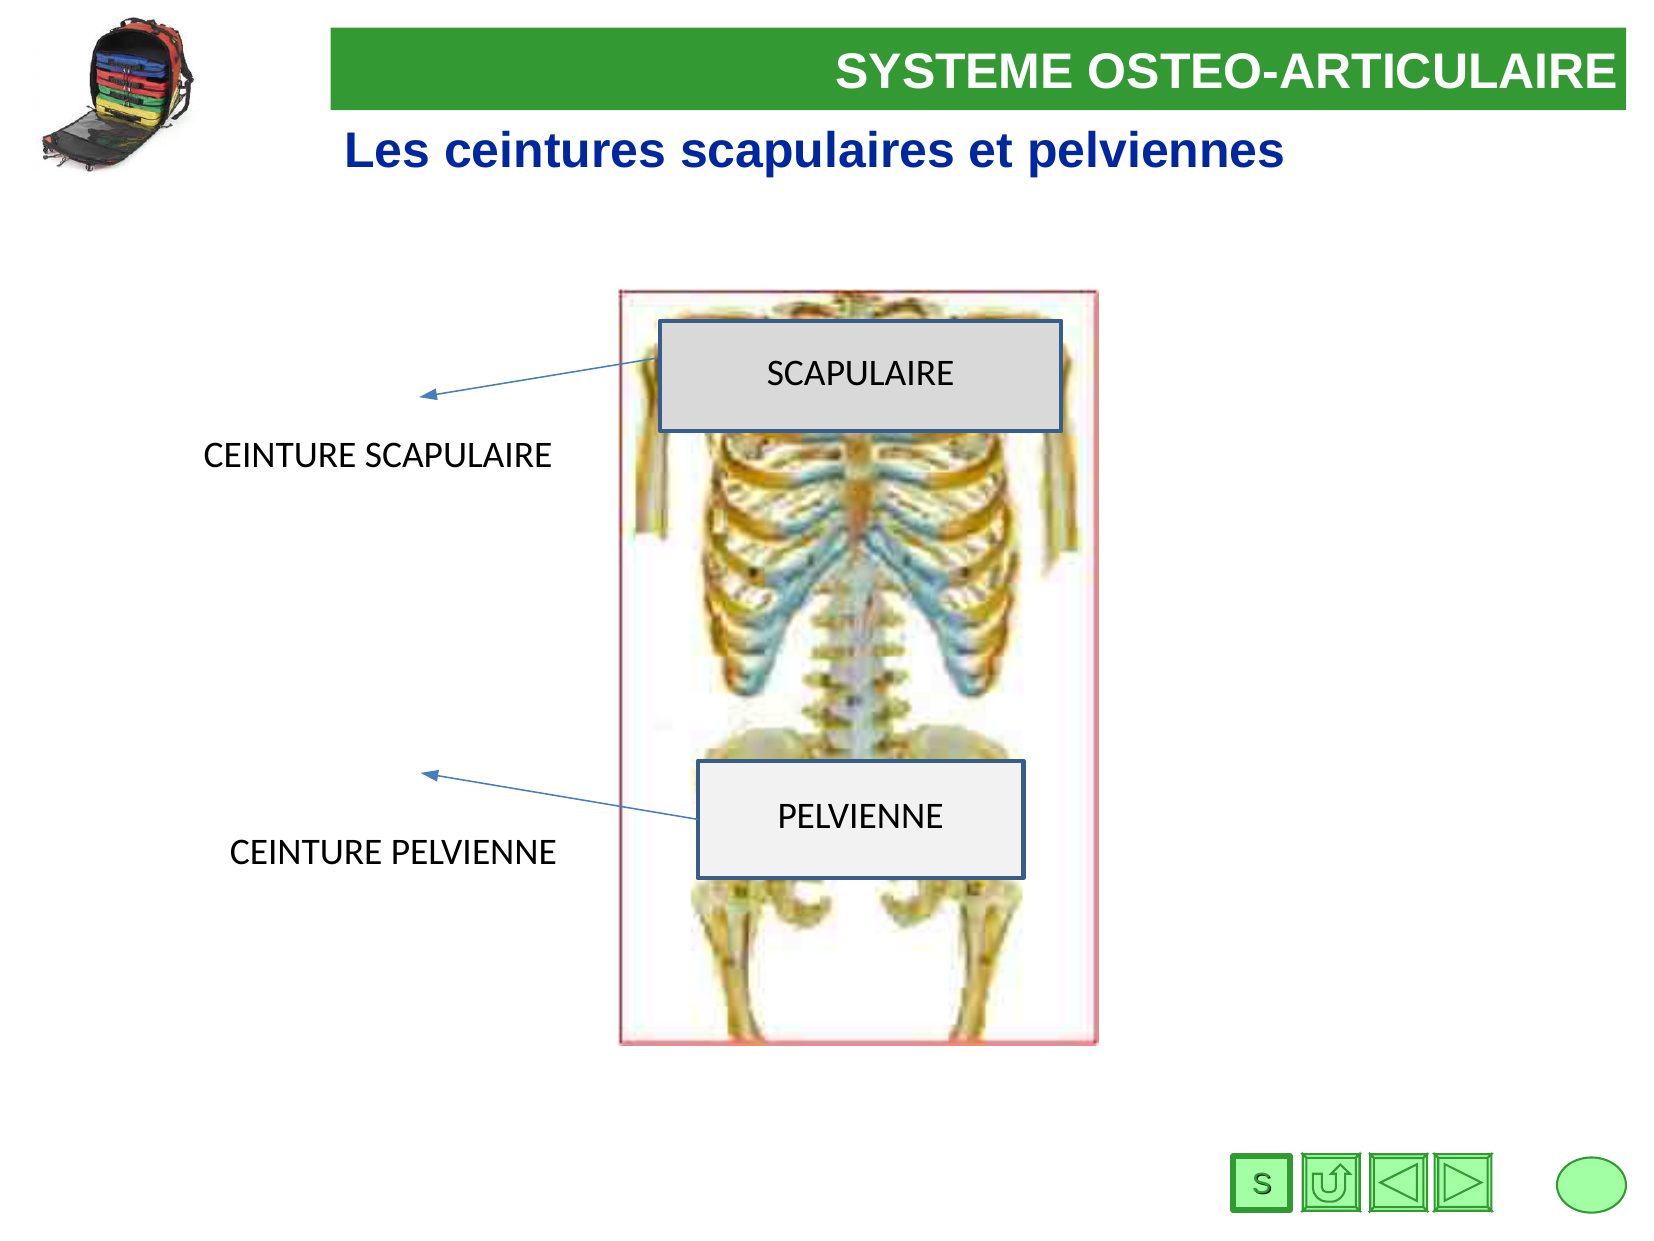

SYSTEME OSTEO-ARTICULAIRE
# Les ceintures scapulaires et pelviennes
SCAPULAIRE
CEINTURE SCAPULAIRE
PELVIENNE
CEINTURE PELVIENNE